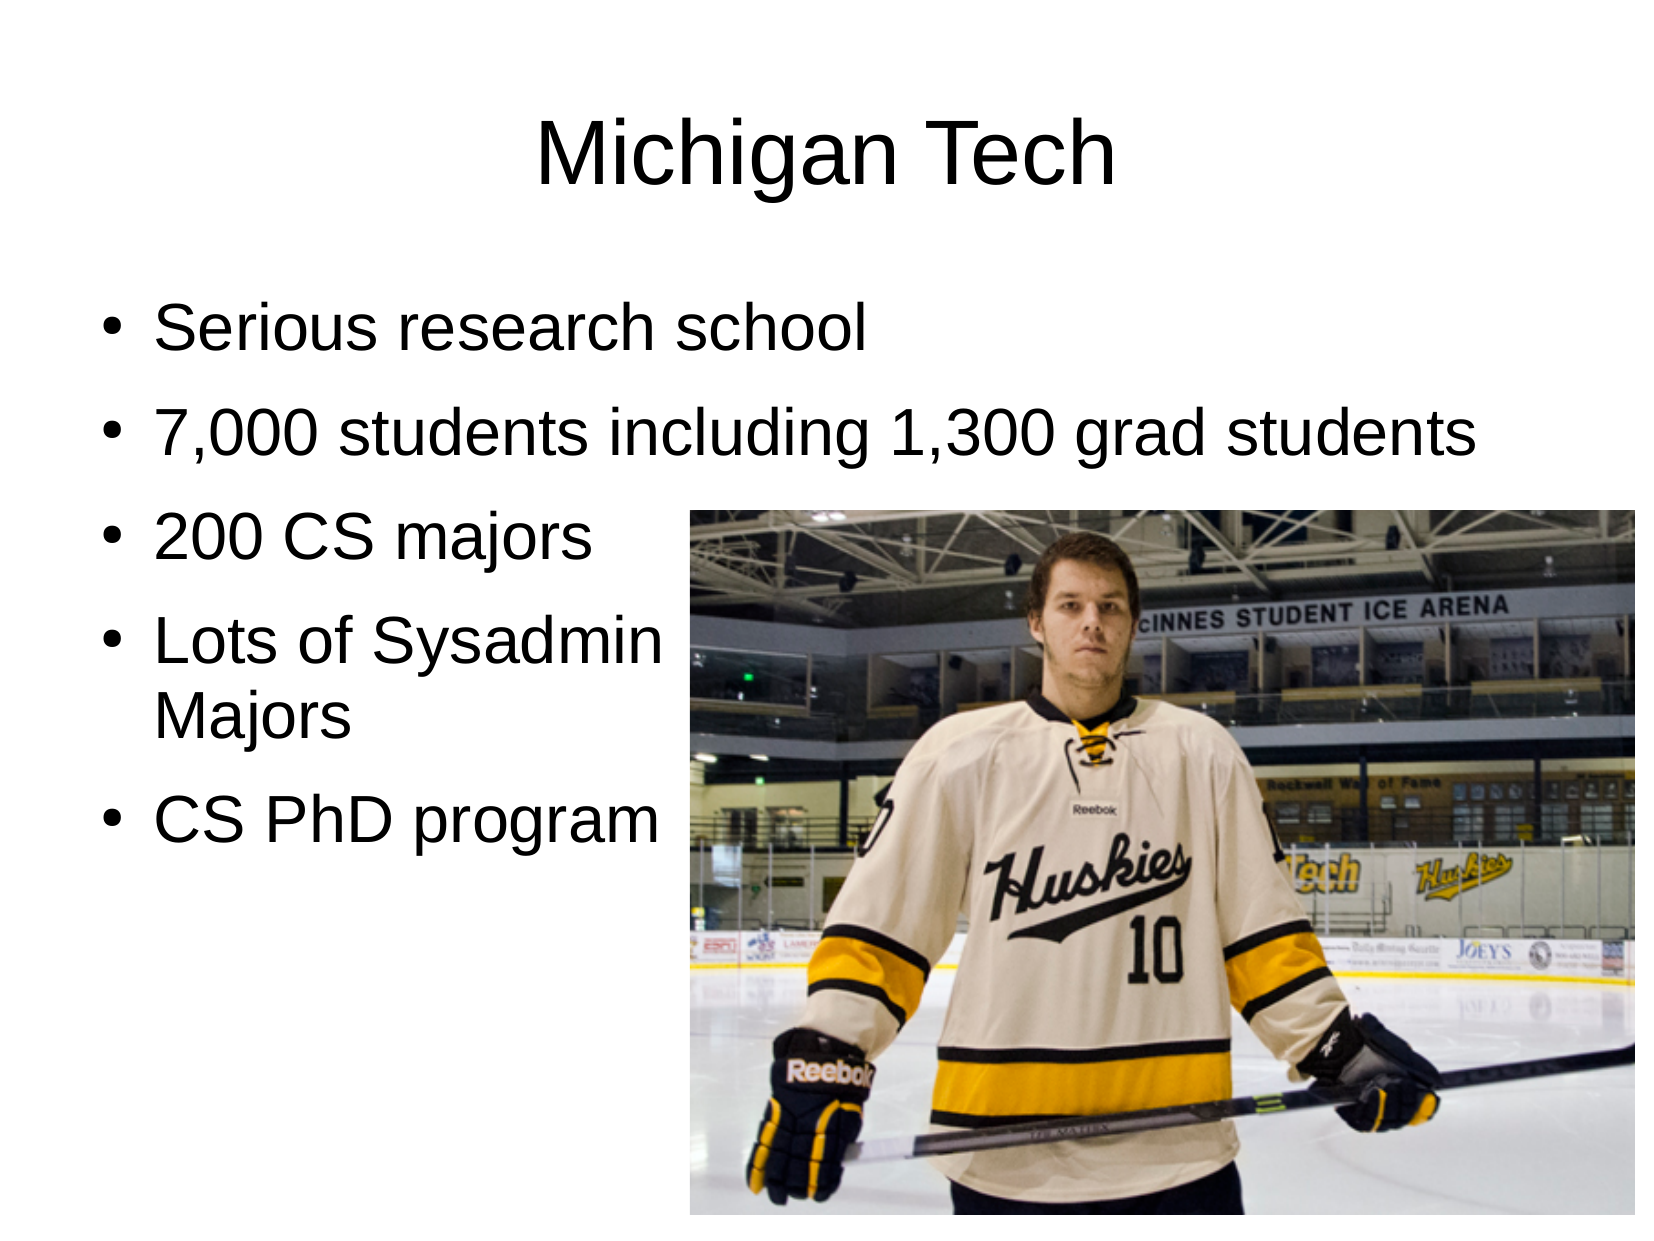

# Michigan Tech
Serious research school
7,000 students including 1,300 grad students
200 CS majors
Lots of Sysadmin
Majors
CS PhD program